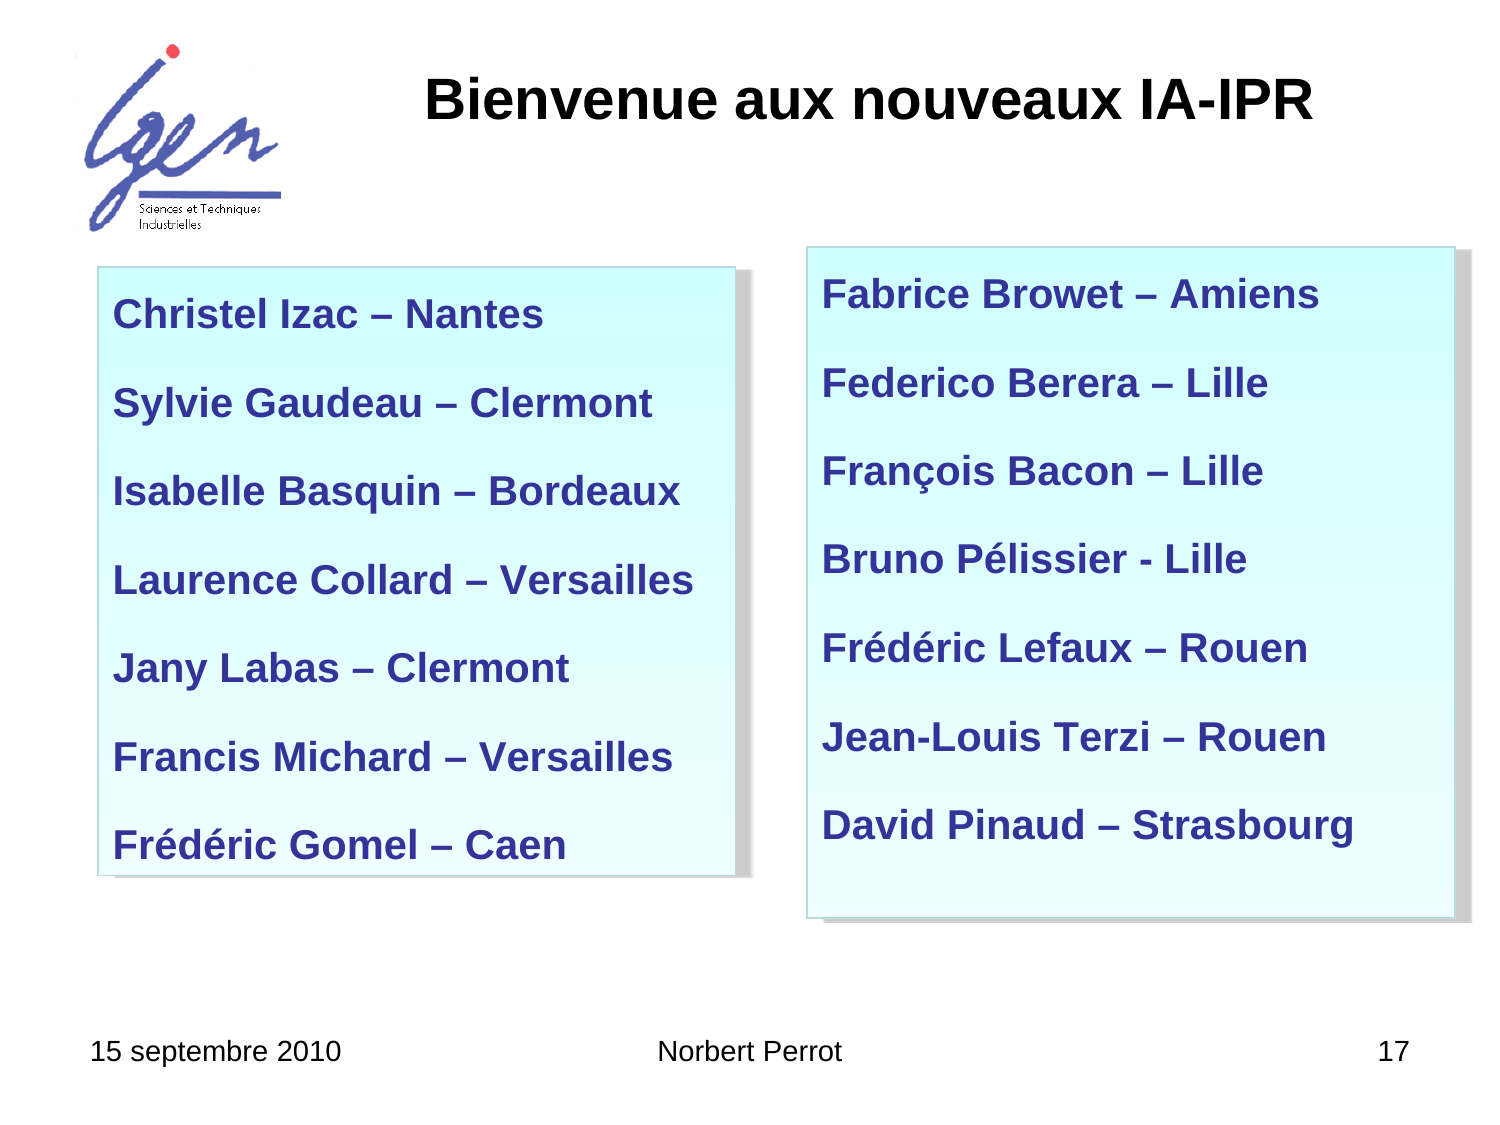

Bienvenue aux nouveaux IA-IPR
Fabrice Browet – Amiens
Federico Berera – Lille
François Bacon – Lille
Bruno Pélissier - Lille
Frédéric Lefaux – Rouen
Jean-Louis Terzi – Rouen
David Pinaud – Strasbourg
Christel Izac – Nantes
Sylvie Gaudeau – Clermont
Isabelle Basquin – Bordeaux
Laurence Collard – Versailles
Jany Labas – Clermont
Francis Michard – Versailles
Frédéric Gomel – Caen
15 septembre 2010
Norbert Perrot